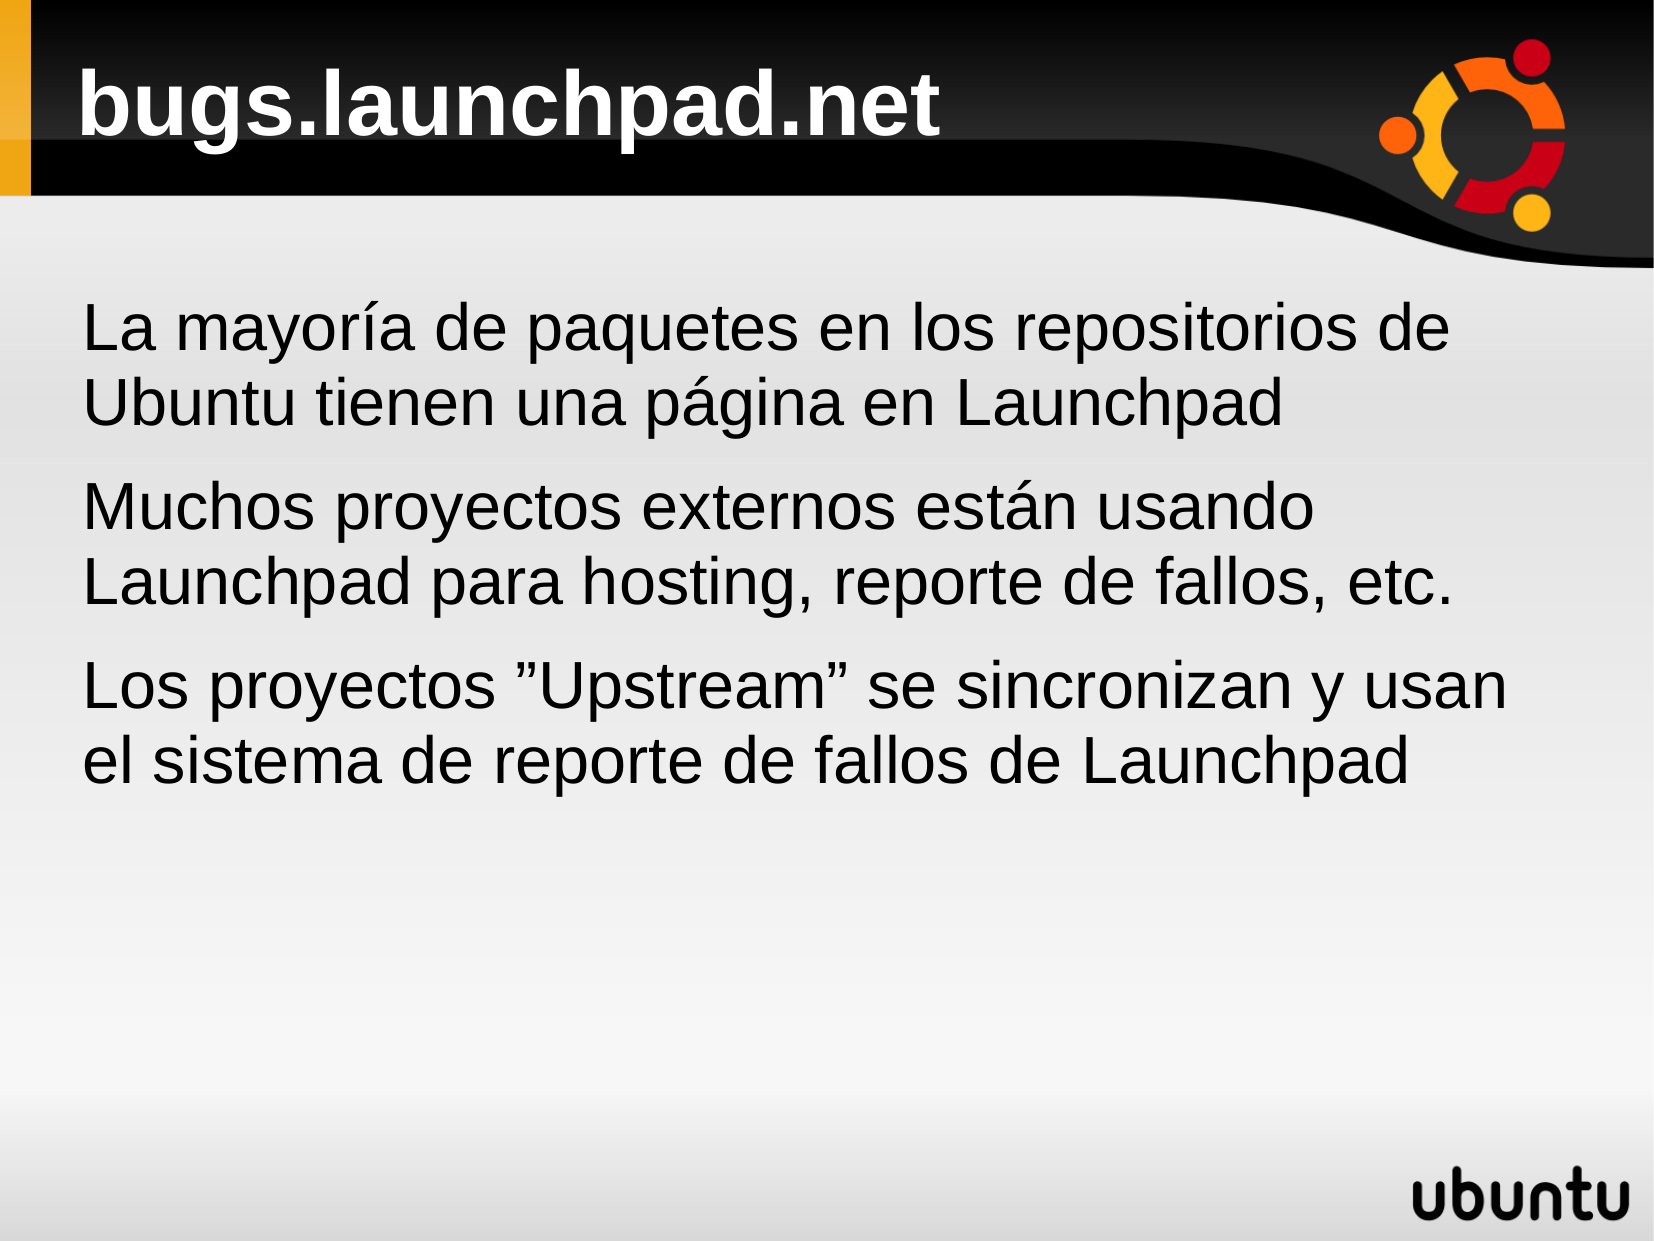

# bugs.launchpad.net
La mayoría de paquetes en los repositorios de Ubuntu tienen una página en Launchpad
Muchos proyectos externos están usando Launchpad para hosting, reporte de fallos, etc.
Los proyectos ”Upstream” se sincronizan y usan el sistema de reporte de fallos de Launchpad